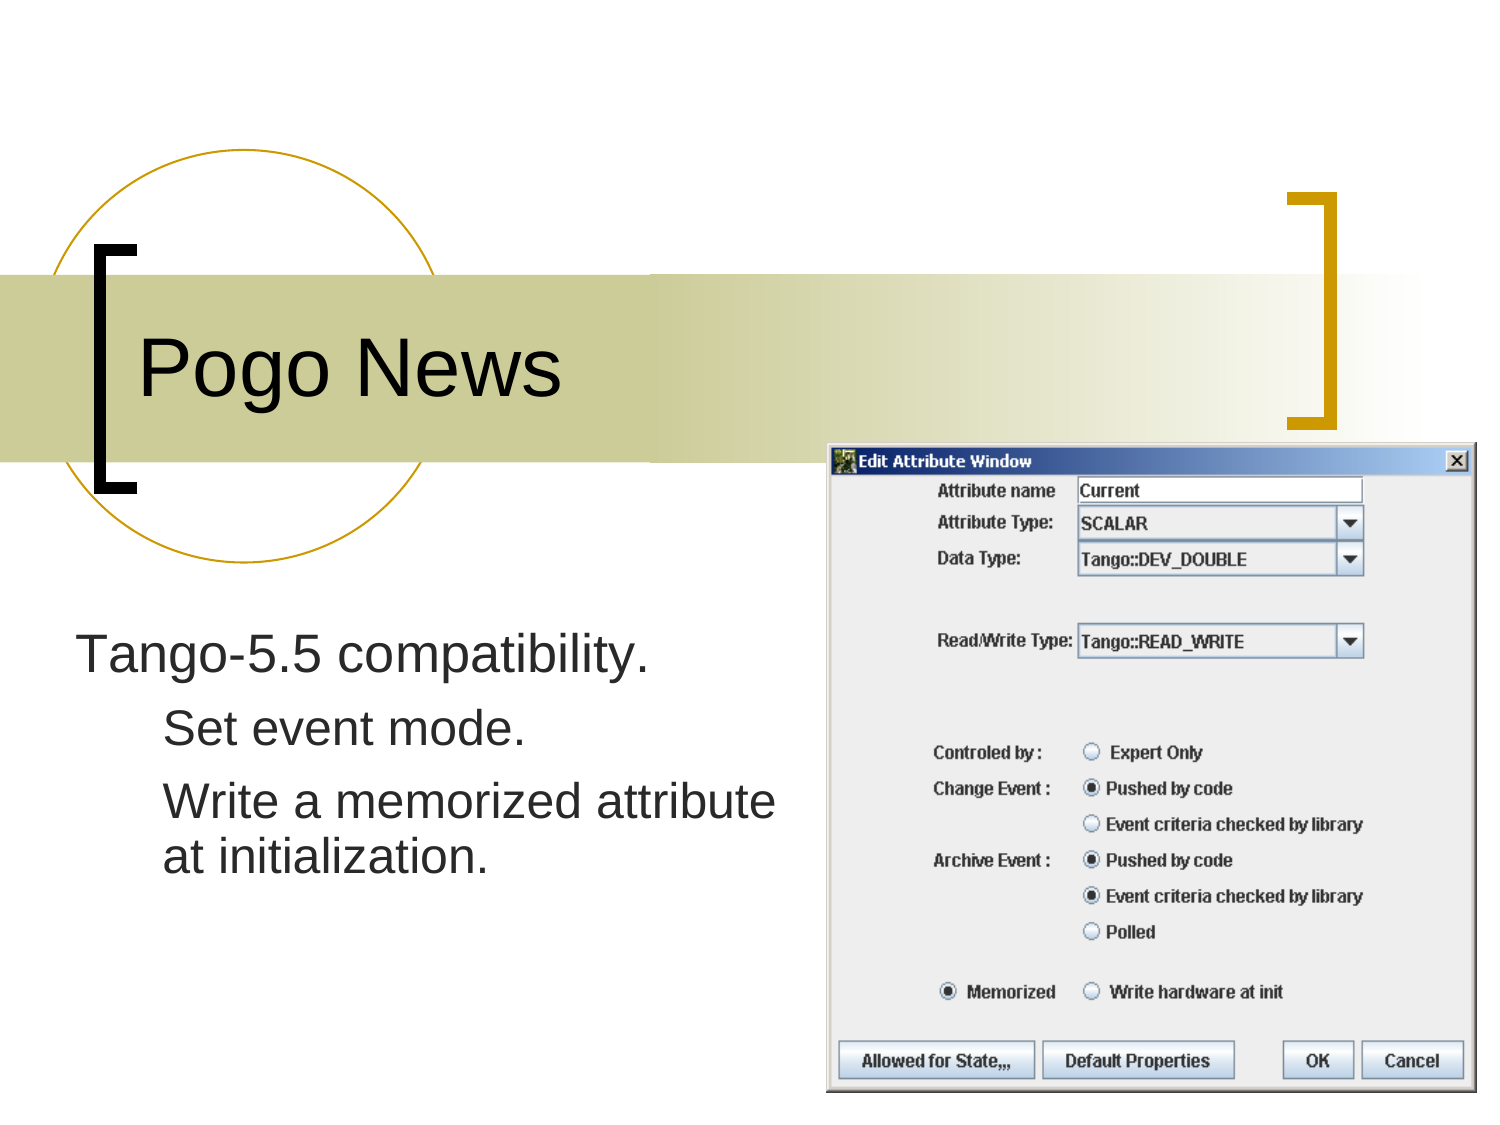

# Pogo News
Tango-5.5 compatibility.
 Set event mode.
 Write a memorized attribute at initialization.